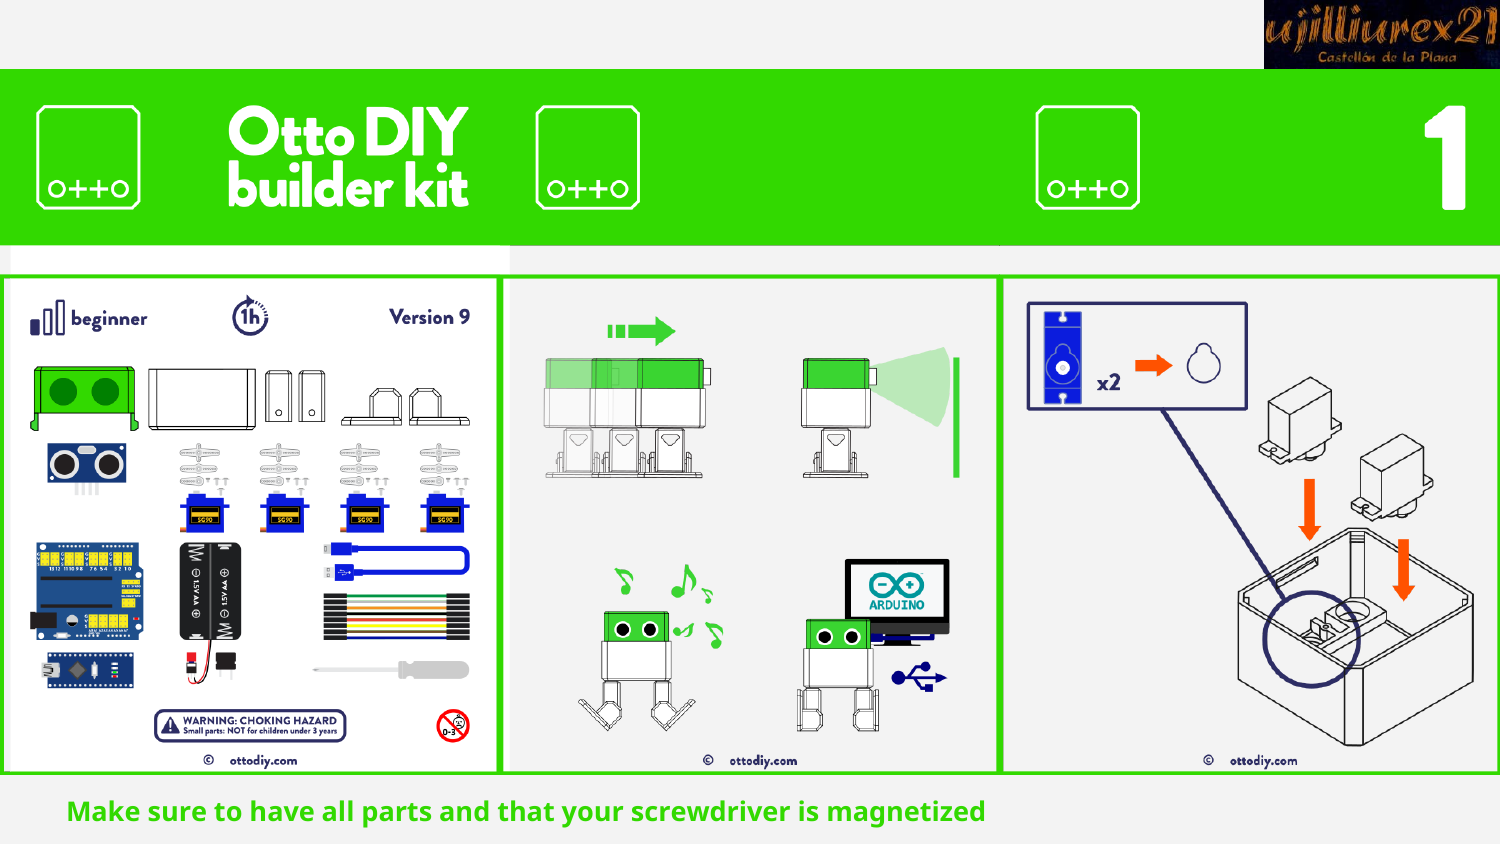

# Make sure to have all parts and that your screwdriver is magnetized